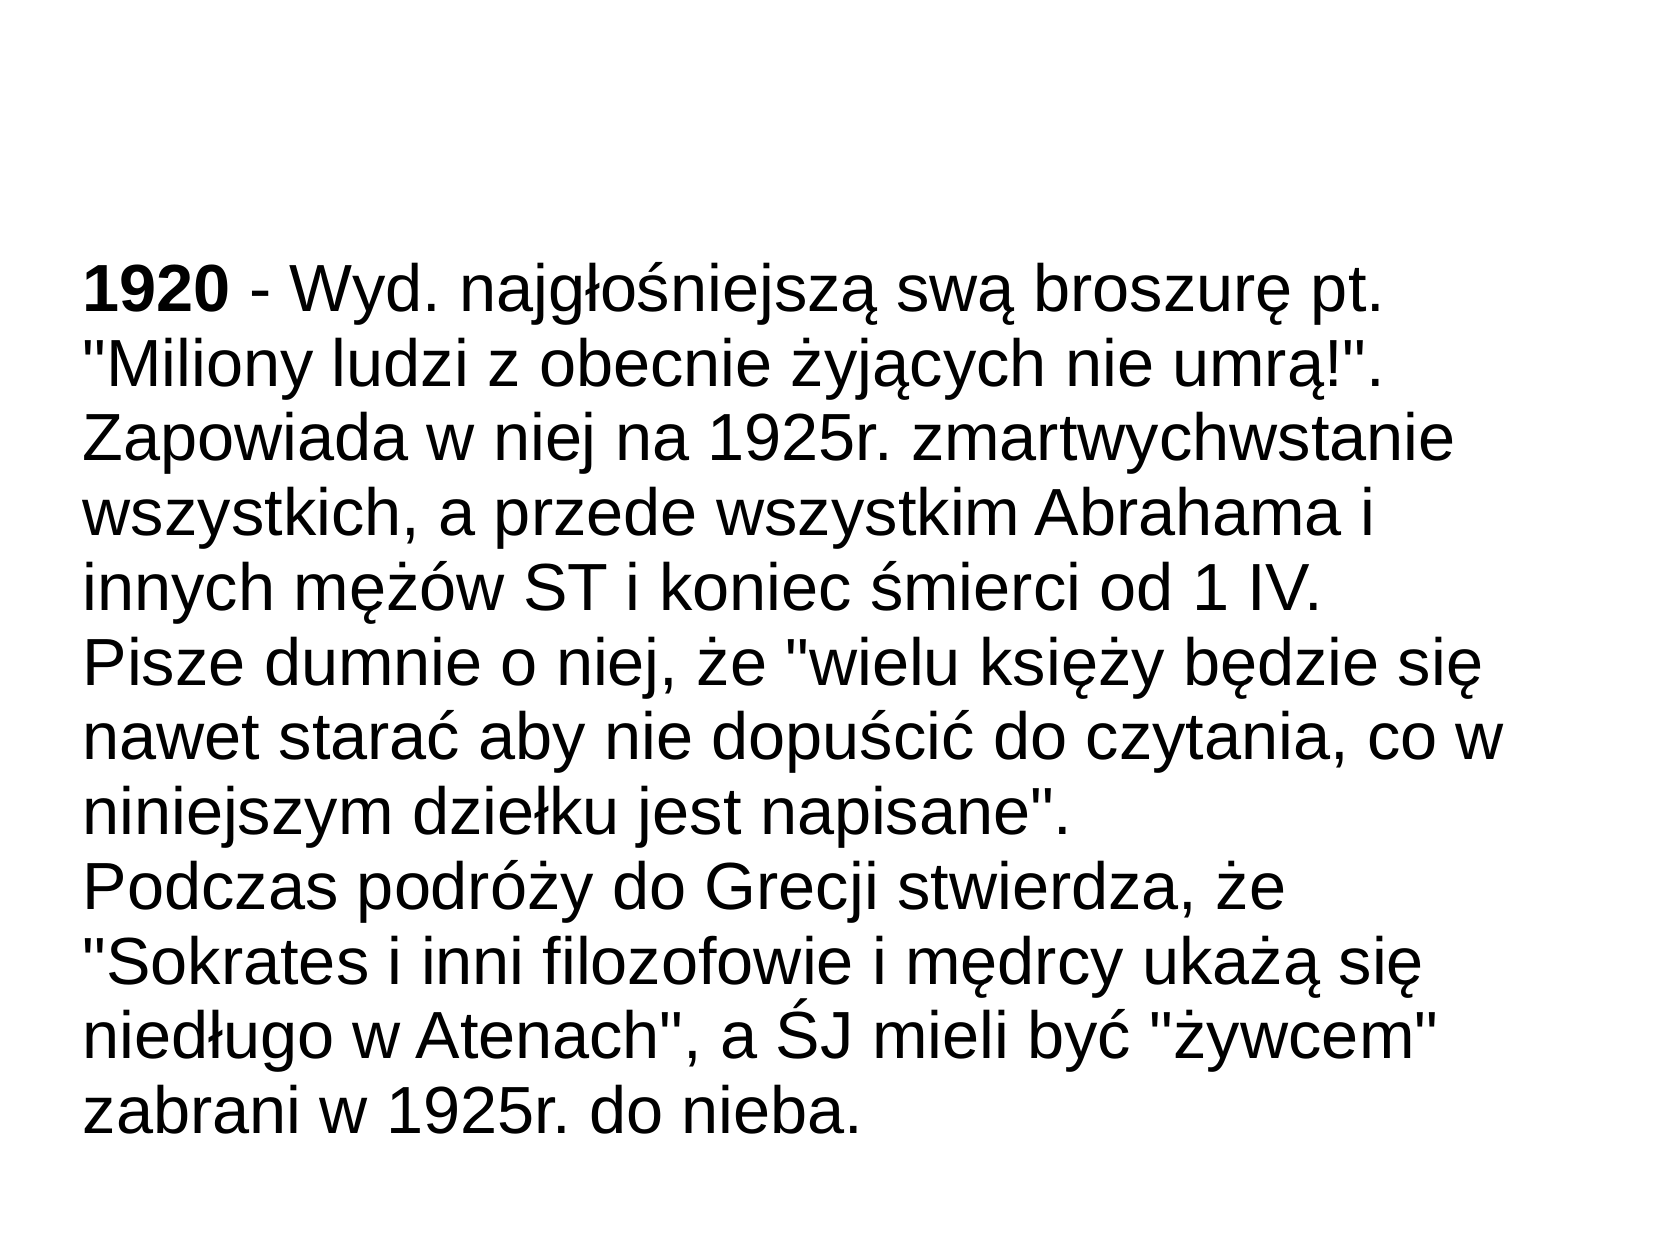

#
1920 - Wyd. najgłośniejszą swą broszurę pt. "Miliony ludzi z obecnie żyjących nie umrą!". Zapowiada w niej na 1925r. zmartwychwstanie wszystkich, a przede wszystkim Abrahama i innych mężów ST i koniec śmierci od 1 IV.
Pisze dumnie o niej, że "wielu księży będzie się nawet starać aby nie dopuścić do czytania, co w niniejszym dziełku jest napisane".
Podczas podróży do Grecji stwierdza, że "Sokrates i inni filozofowie i mędrcy ukażą się niedługo w Atenach", a ŚJ mieli być "żywcem" zabrani w 1925r. do nieba.